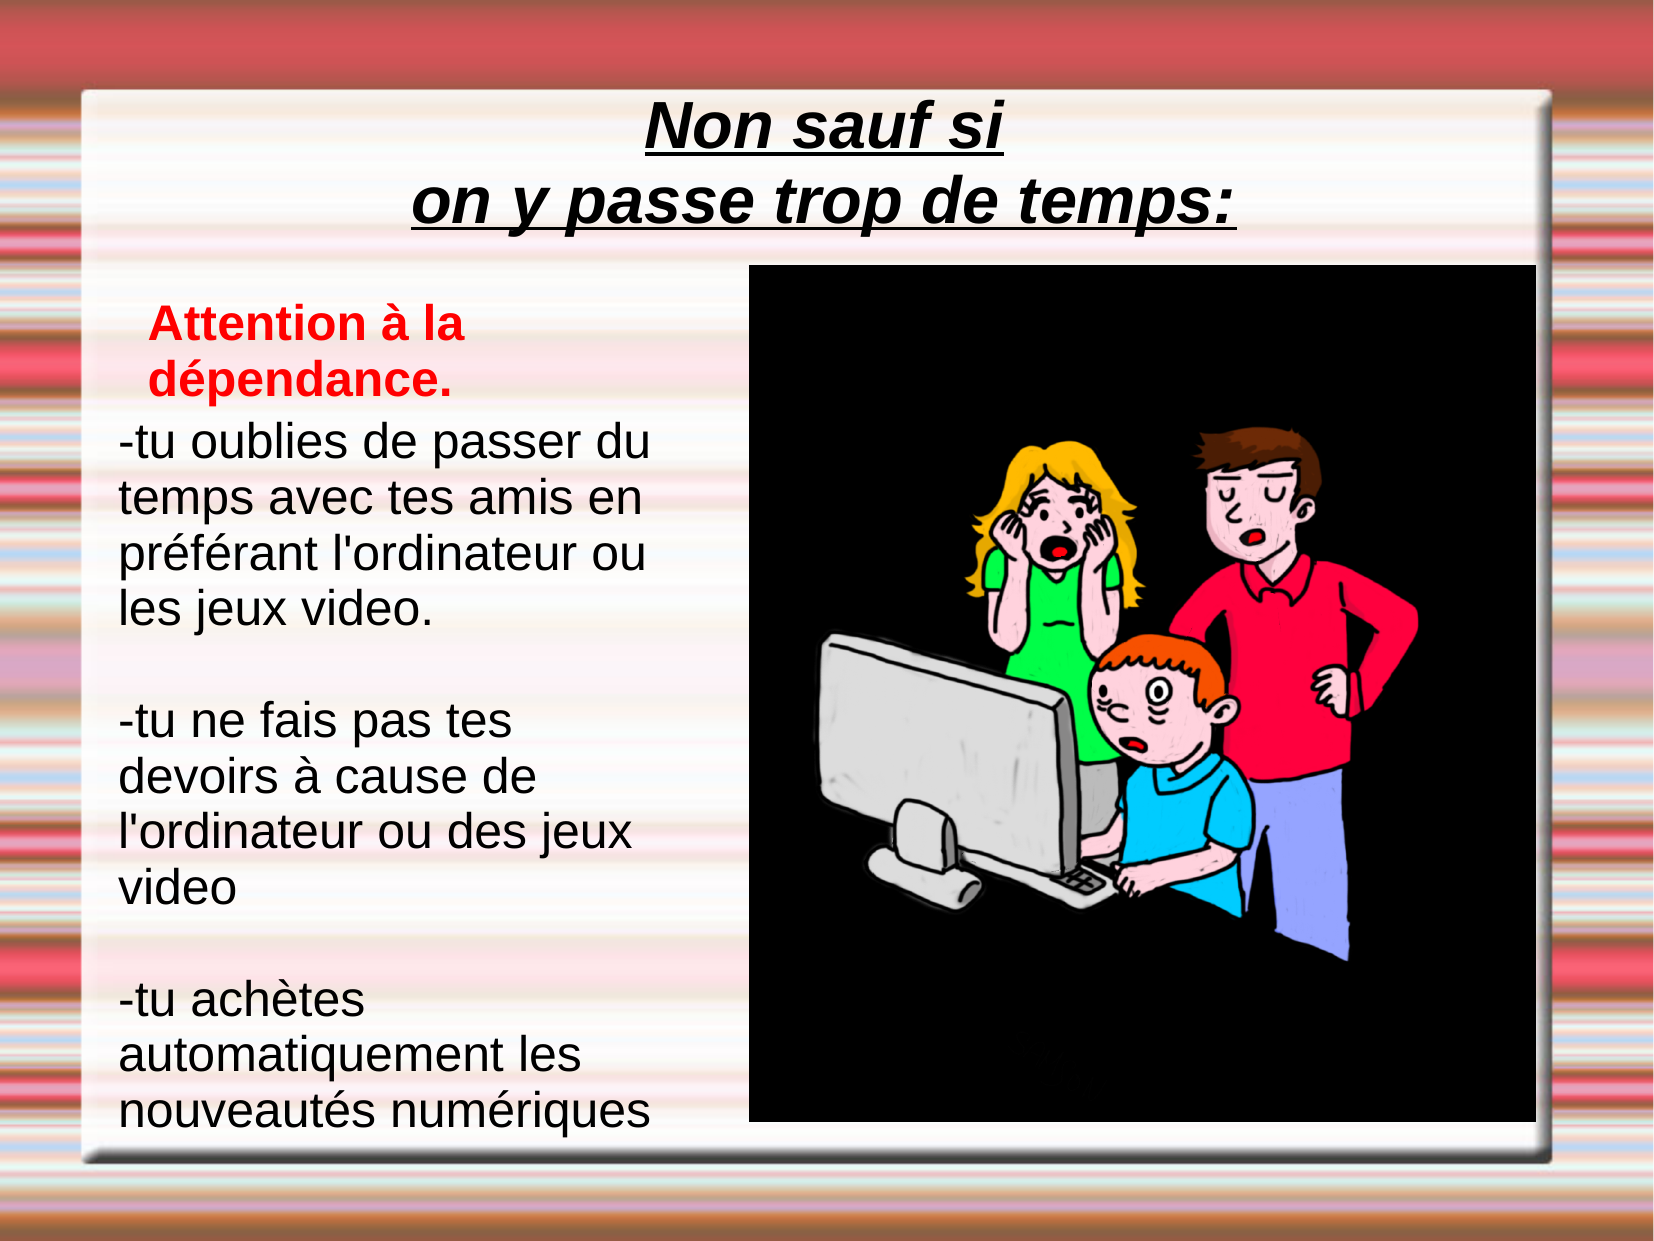

# Non sauf si on y passe trop de temps:
Attention à la dépendance.
-tu oublies de passer du temps avec tes amis en préférant l'ordinateur ou les jeux video.
-tu ne fais pas tes devoirs à cause de l'ordinateur ou des jeux video
-tu achètes automatiquement les nouveautés numériques